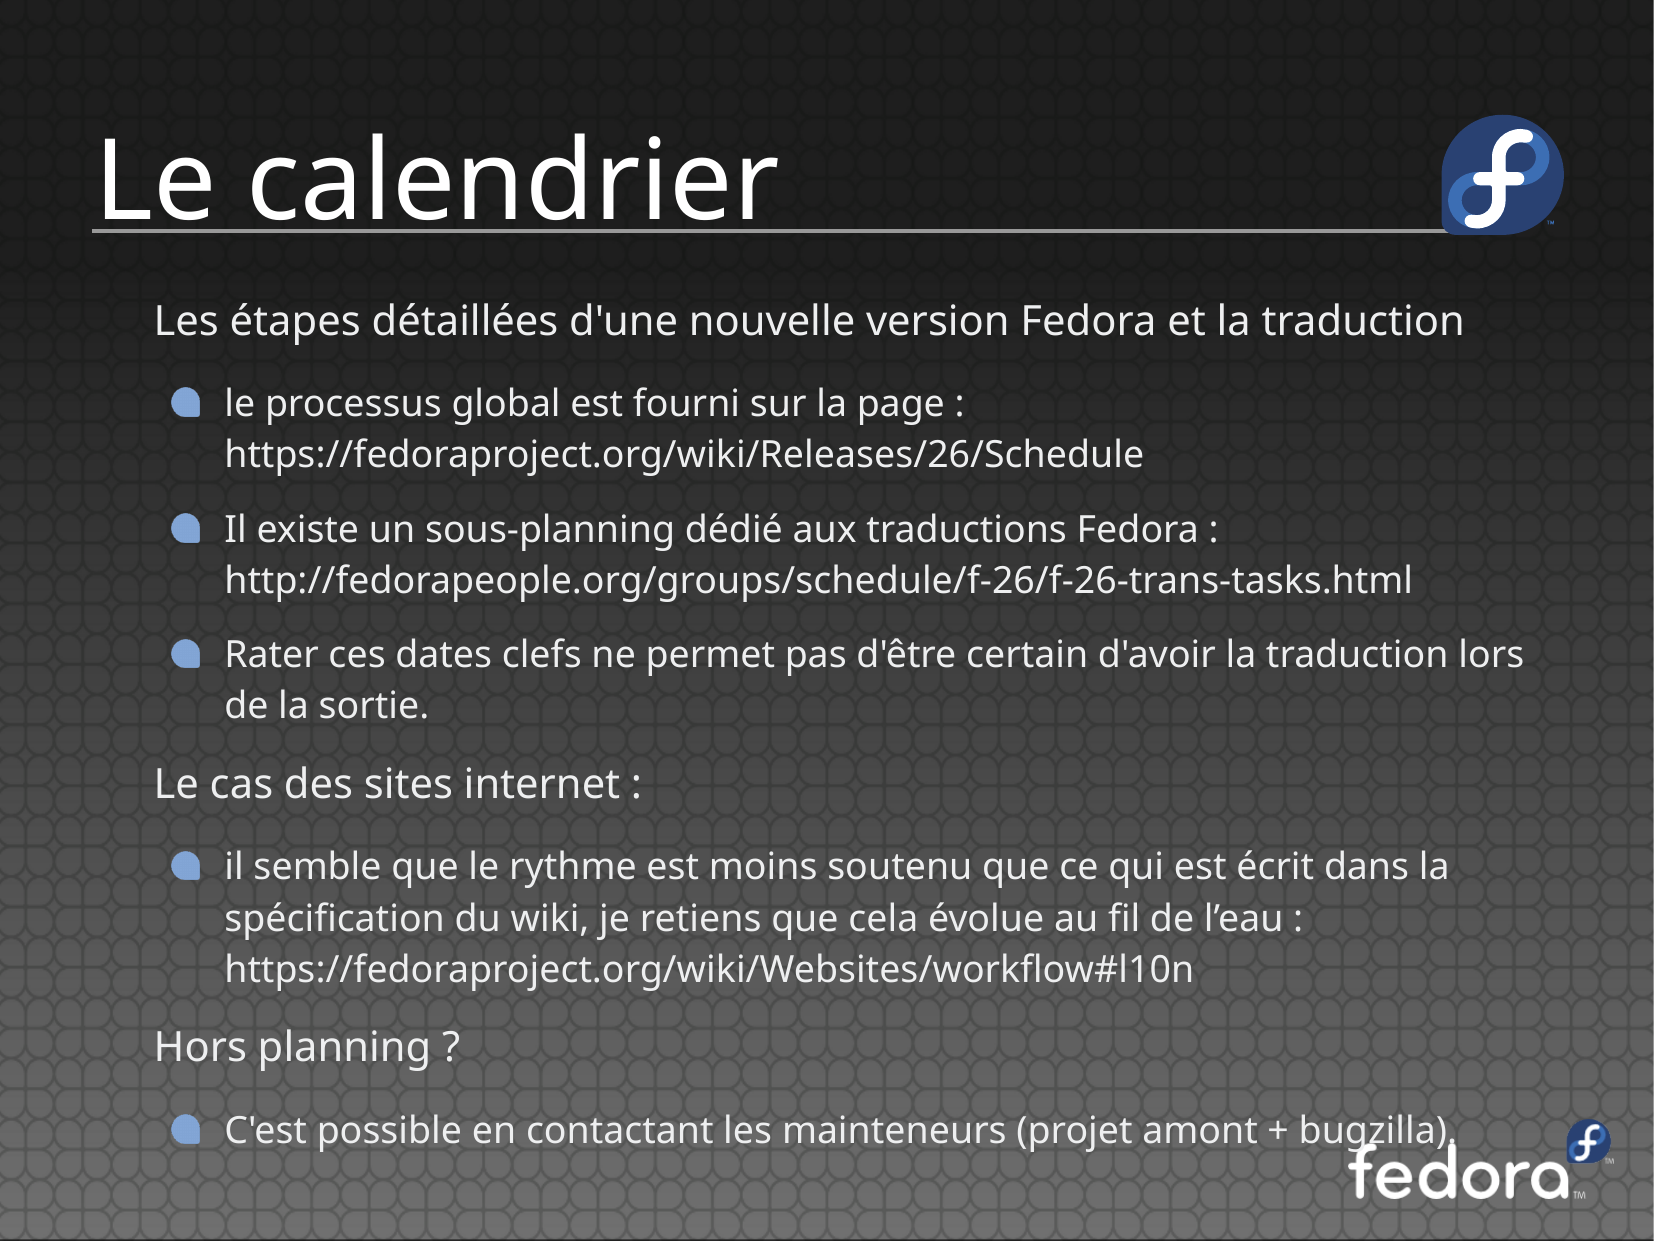

Le calendrier
# Les étapes détaillées d'une nouvelle version Fedora et la traduction
le processus global est fourni sur la page : https://fedoraproject.org/wiki/Releases/26/Schedule
Il existe un sous-planning dédié aux traductions Fedora : http://fedorapeople.org/groups/schedule/f-26/f-26-trans-tasks.html
Rater ces dates clefs ne permet pas d'être certain d'avoir la traduction lors de la sortie.
Le cas des sites internet :
il semble que le rythme est moins soutenu que ce qui est écrit dans la spécification du wiki, je retiens que cela évolue au fil de l’eau : https://fedoraproject.org/wiki/Websites/workflow#l10n
Hors planning ?
C'est possible en contactant les mainteneurs (projet amont + bugzilla).